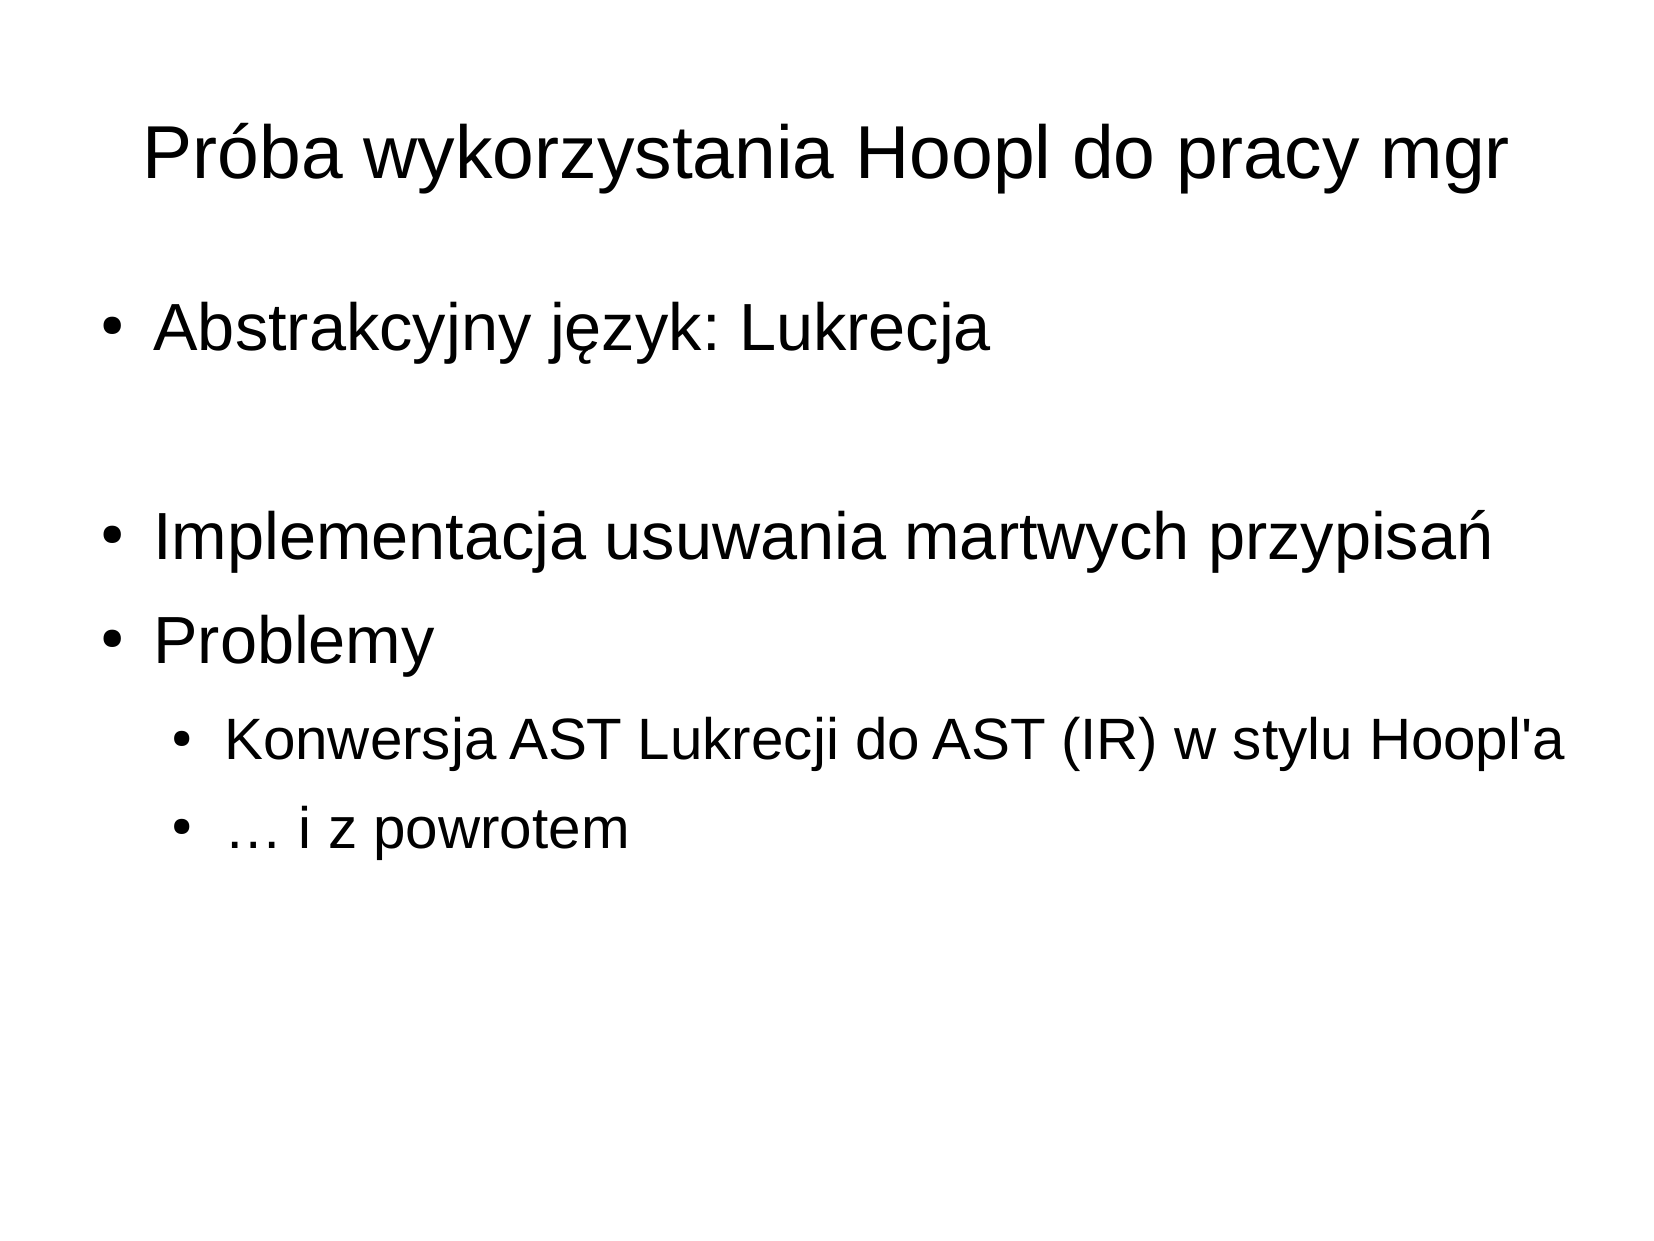

# Próba wykorzystania Hoopl do pracy mgr
Abstrakcyjny język: Lukrecja
Implementacja usuwania martwych przypisań
Problemy
Konwersja AST Lukrecji do AST (IR) w stylu Hoopl'a
… i z powrotem